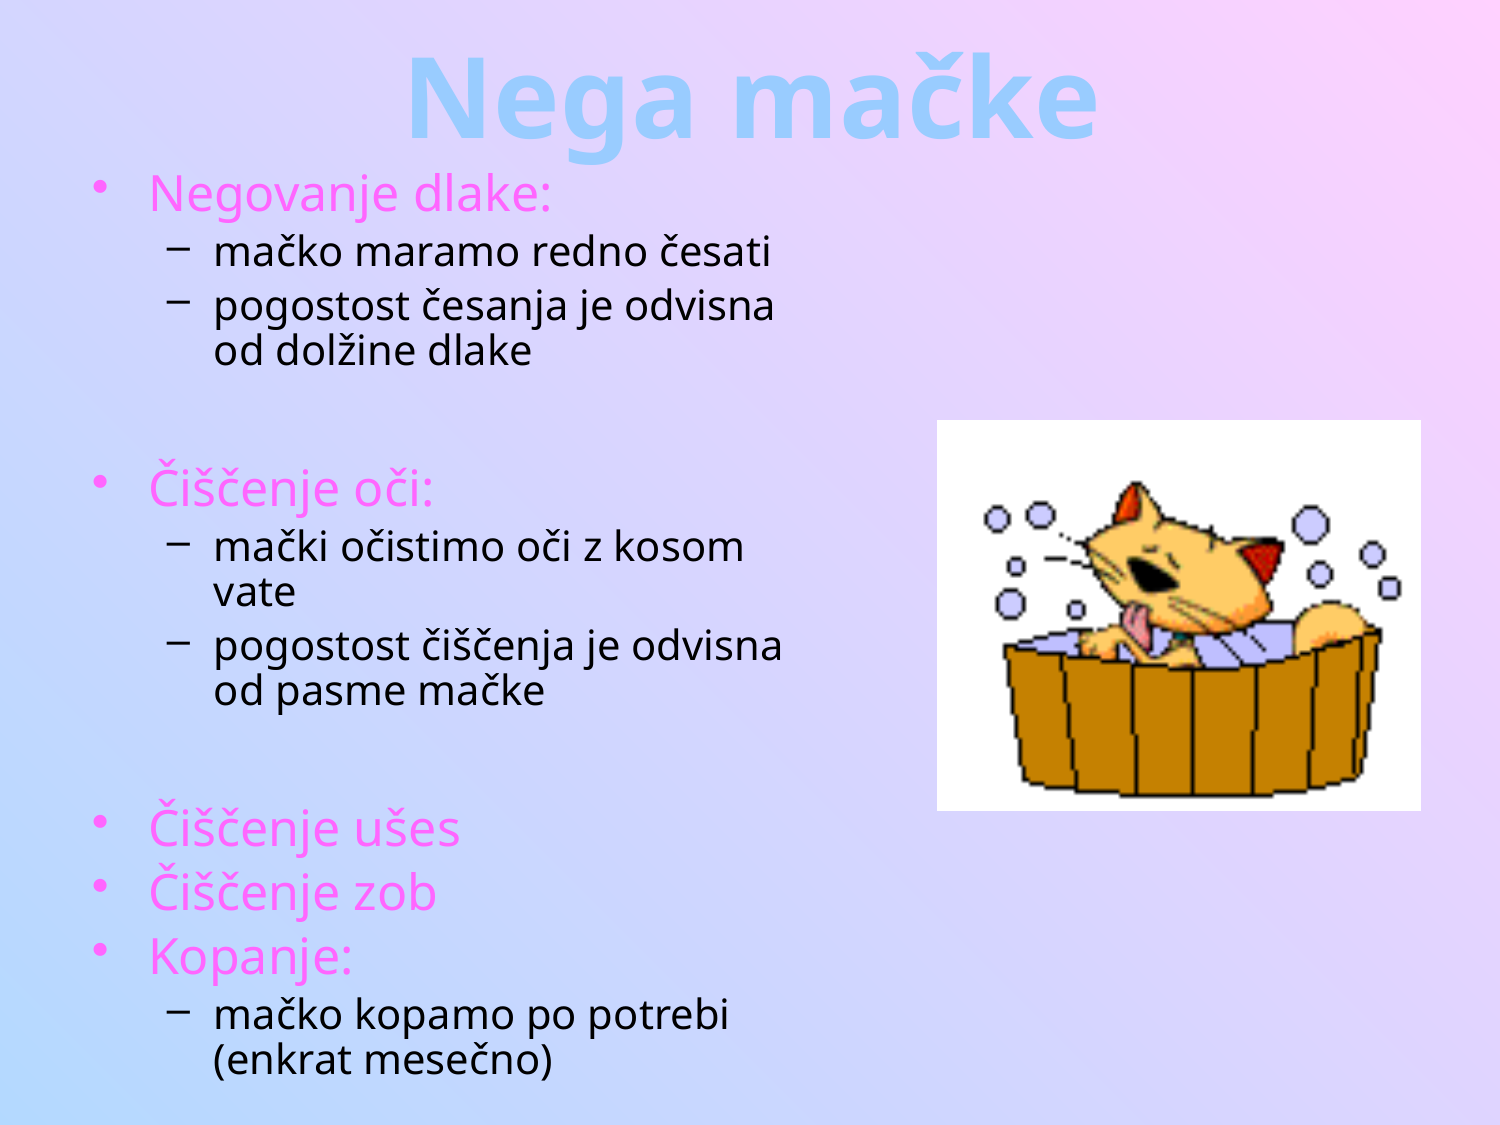

# Nega mačke
Negovanje dlake:
mačko maramo redno česati
pogostost česanja je odvisna od dolžine dlake
Čiščenje oči:
mački očistimo oči z kosom vate
pogostost čiščenja je odvisna od pasme mačke
Čiščenje ušes
Čiščenje zob
Kopanje:
mačko kopamo po potrebi (enkrat mesečno)